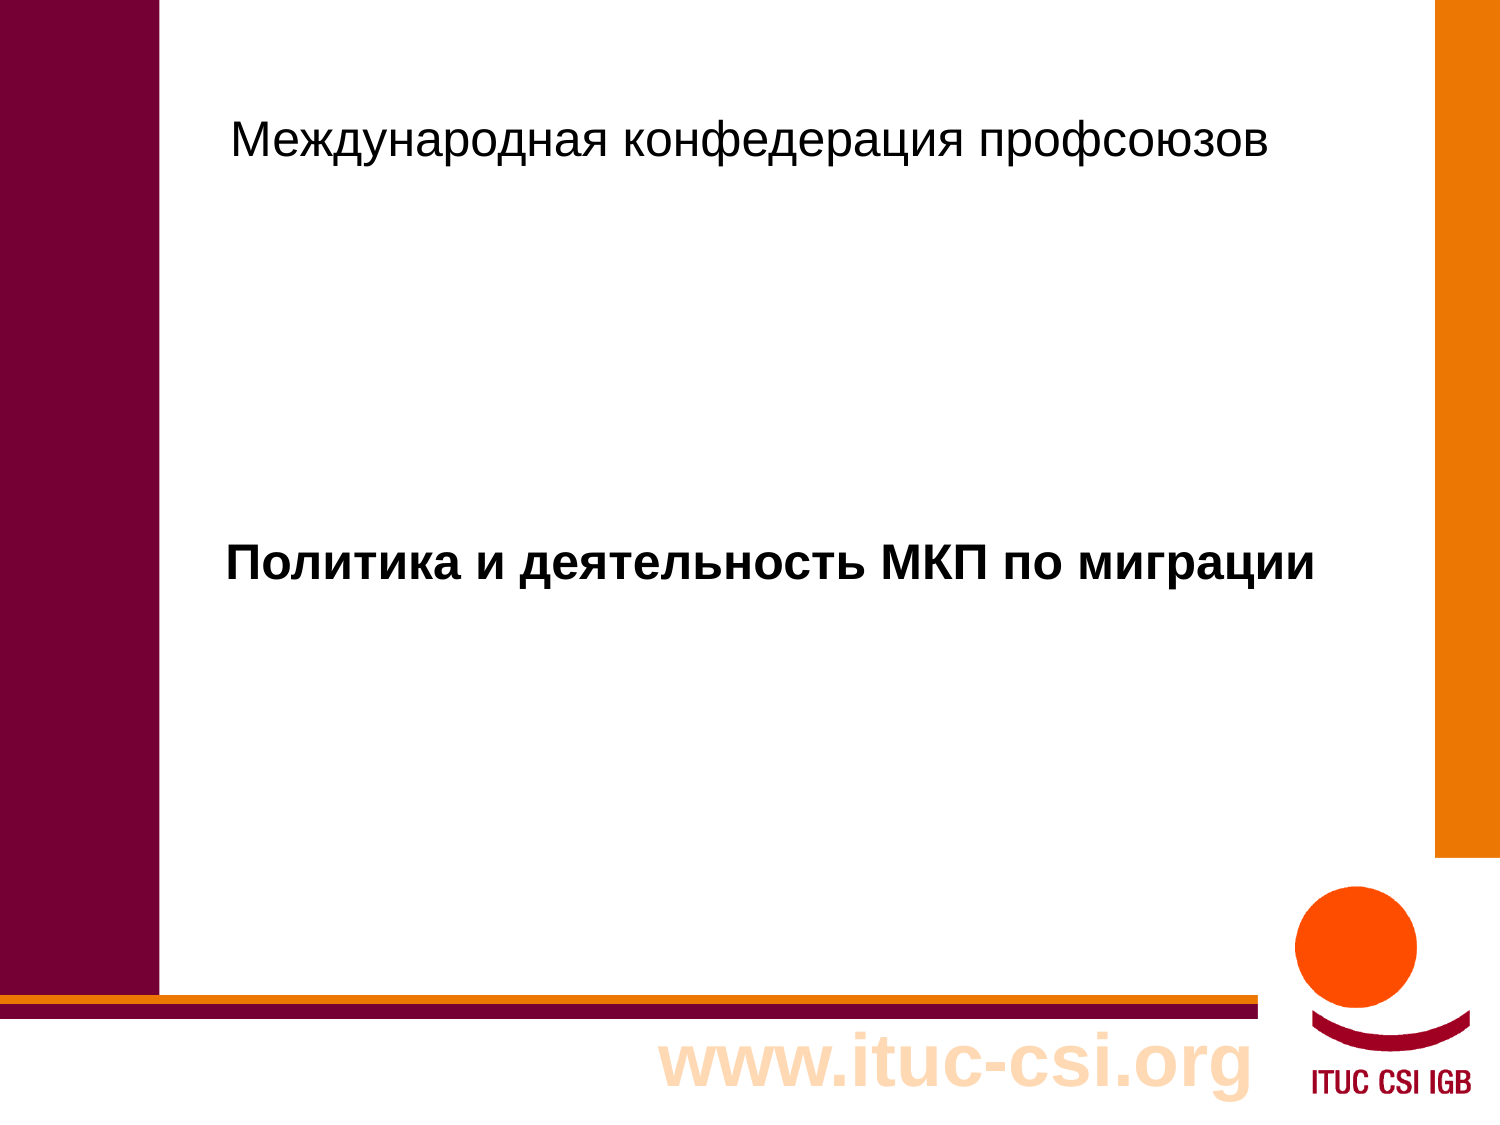

# Международная конфедерация профсоюзов
 Политика и деятельность МКП по миграции
www.ituc-csi.org